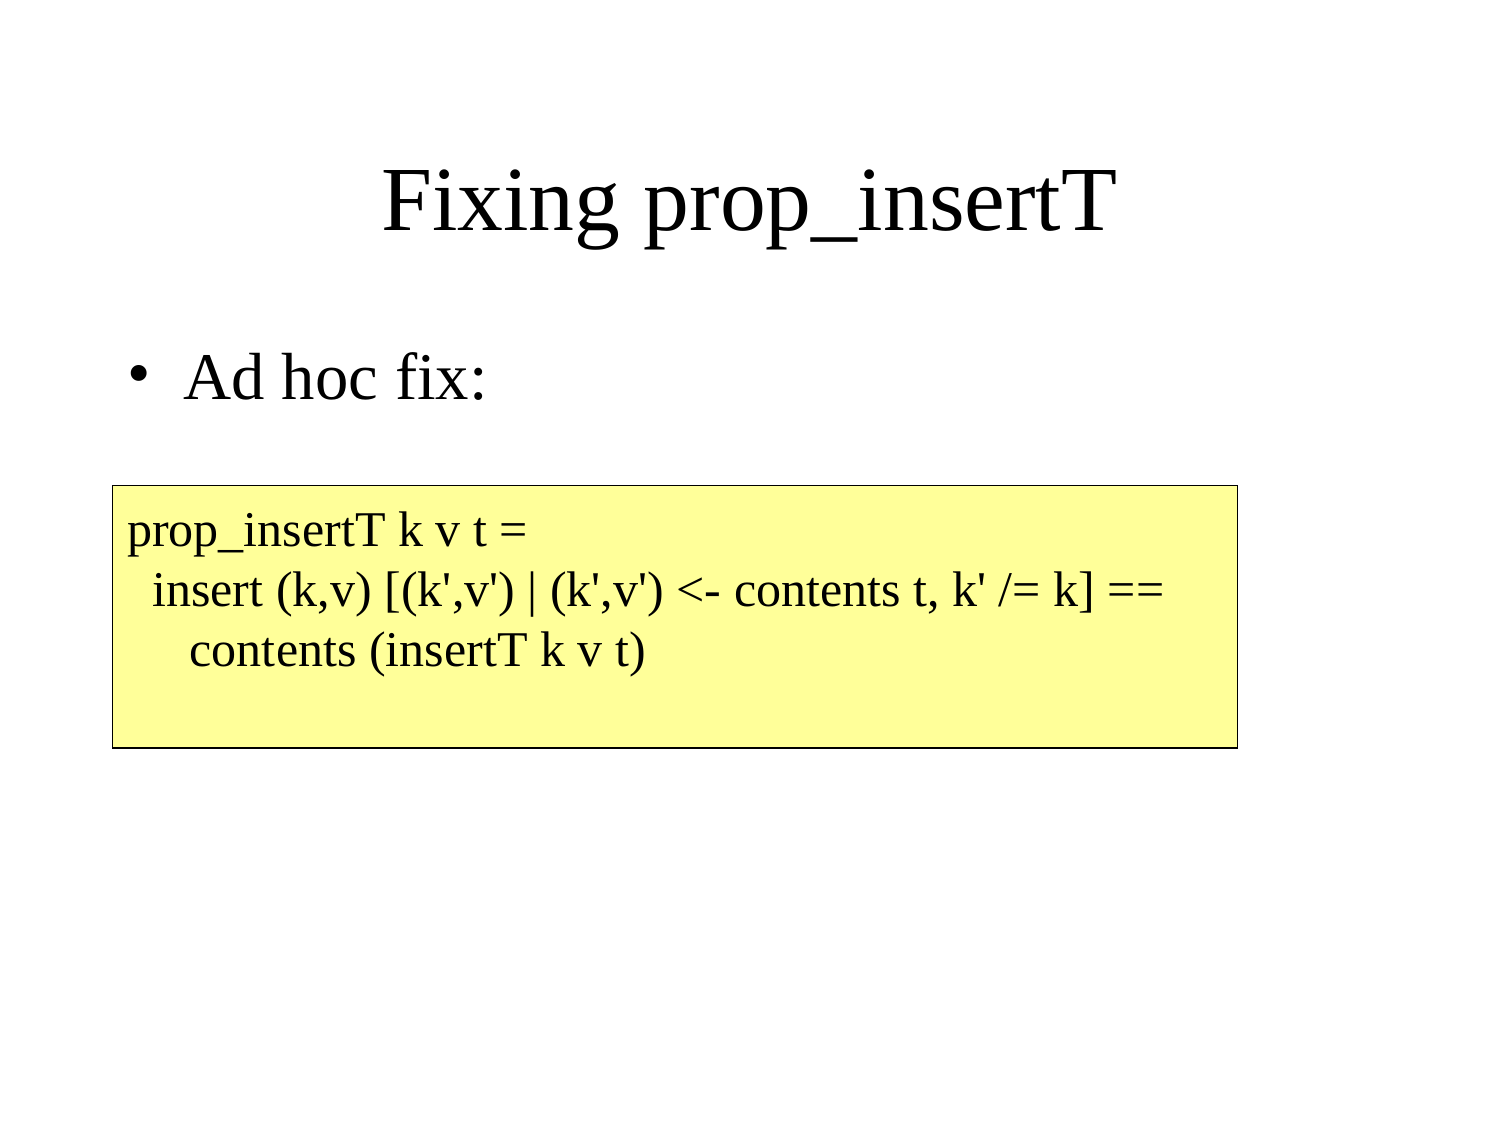

# Fixing prop_insertT
Ad hoc fix:
prop_insertT k v t =
 insert (k,v) [(k',v') | (k',v') <- contents t, k' /= k] ==
 contents (insertT k v t)